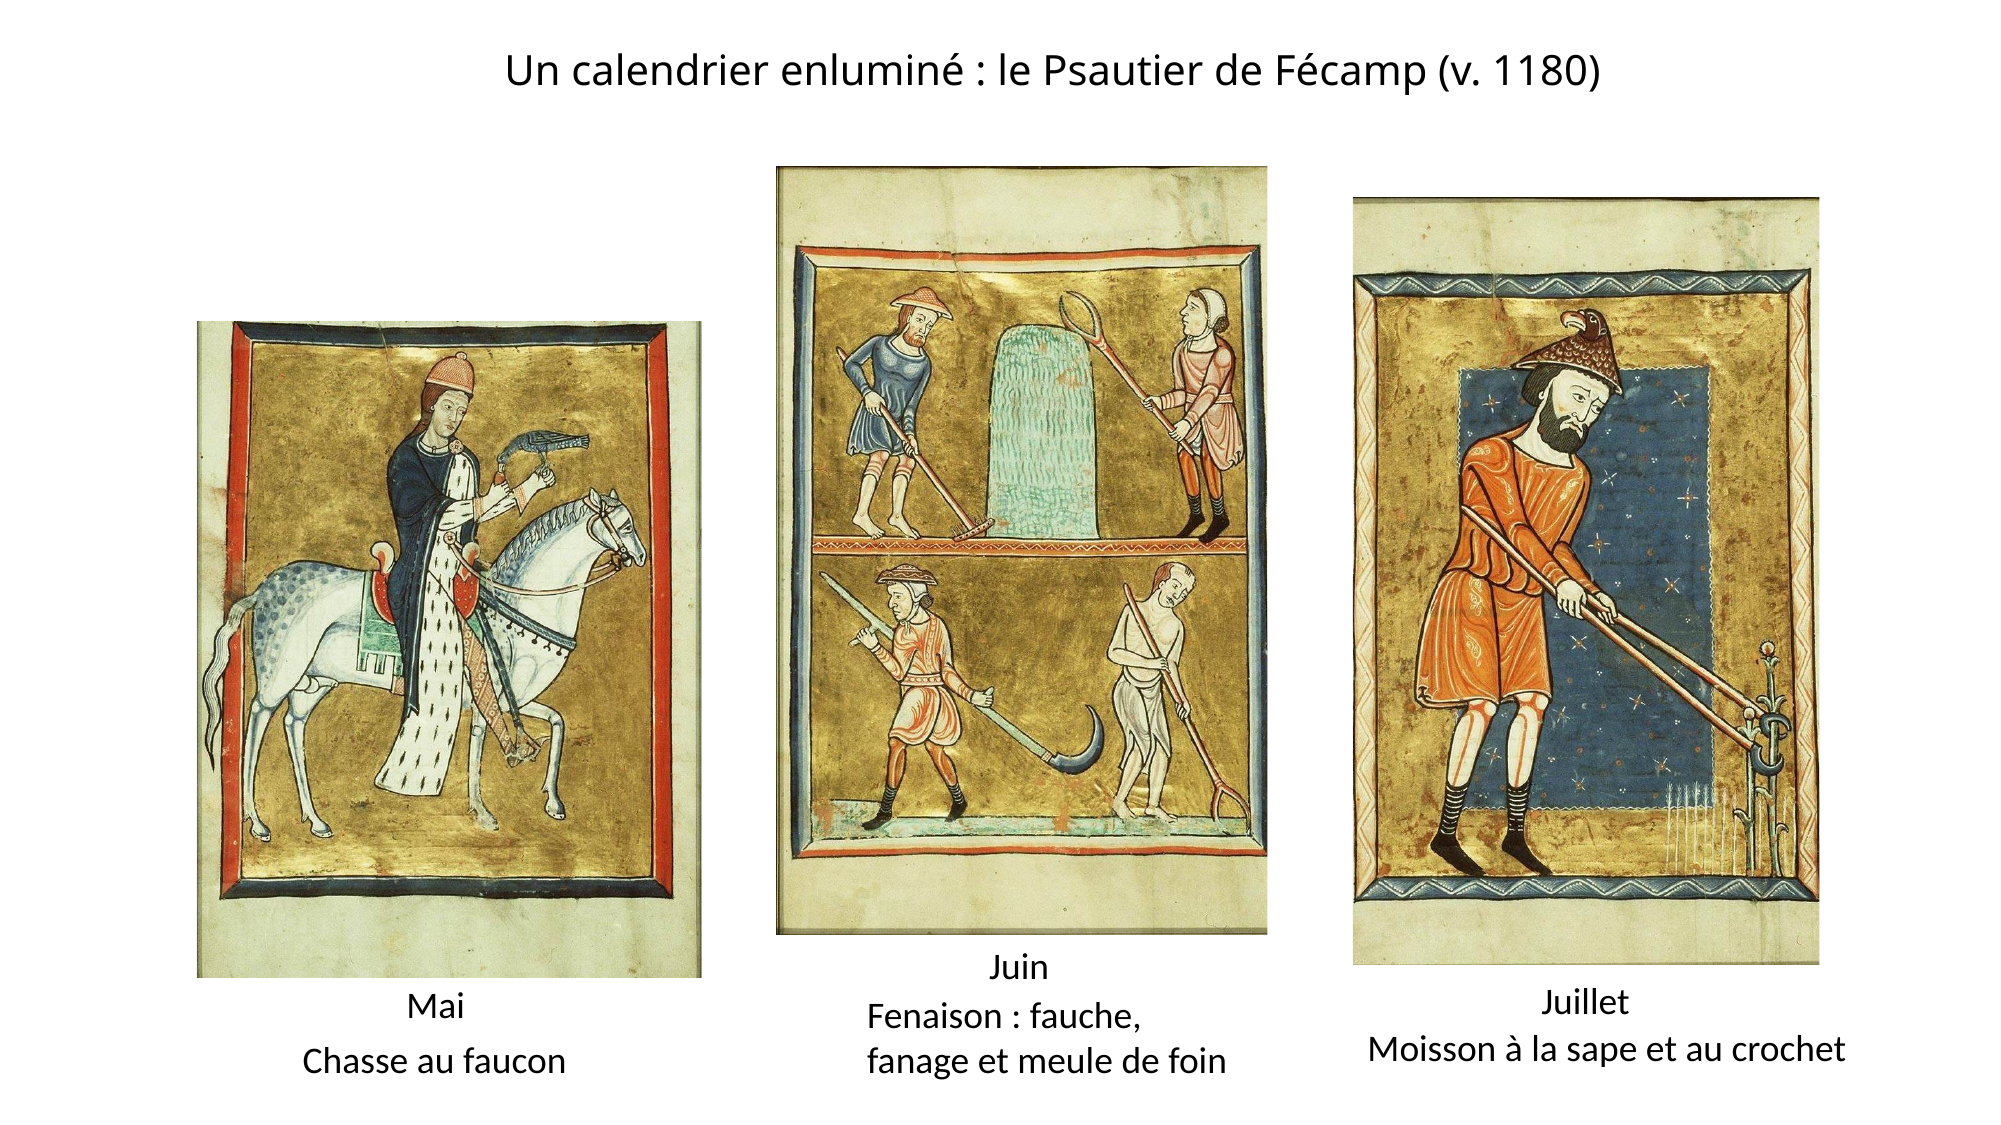

Un calendrier enluminé : le Psautier de Fécamp (v. 1180)
Juin
Juillet
Mai
Fenaison : fauche, fanage et meule de foin
Moisson à la sape et au crochet
Chasse au faucon